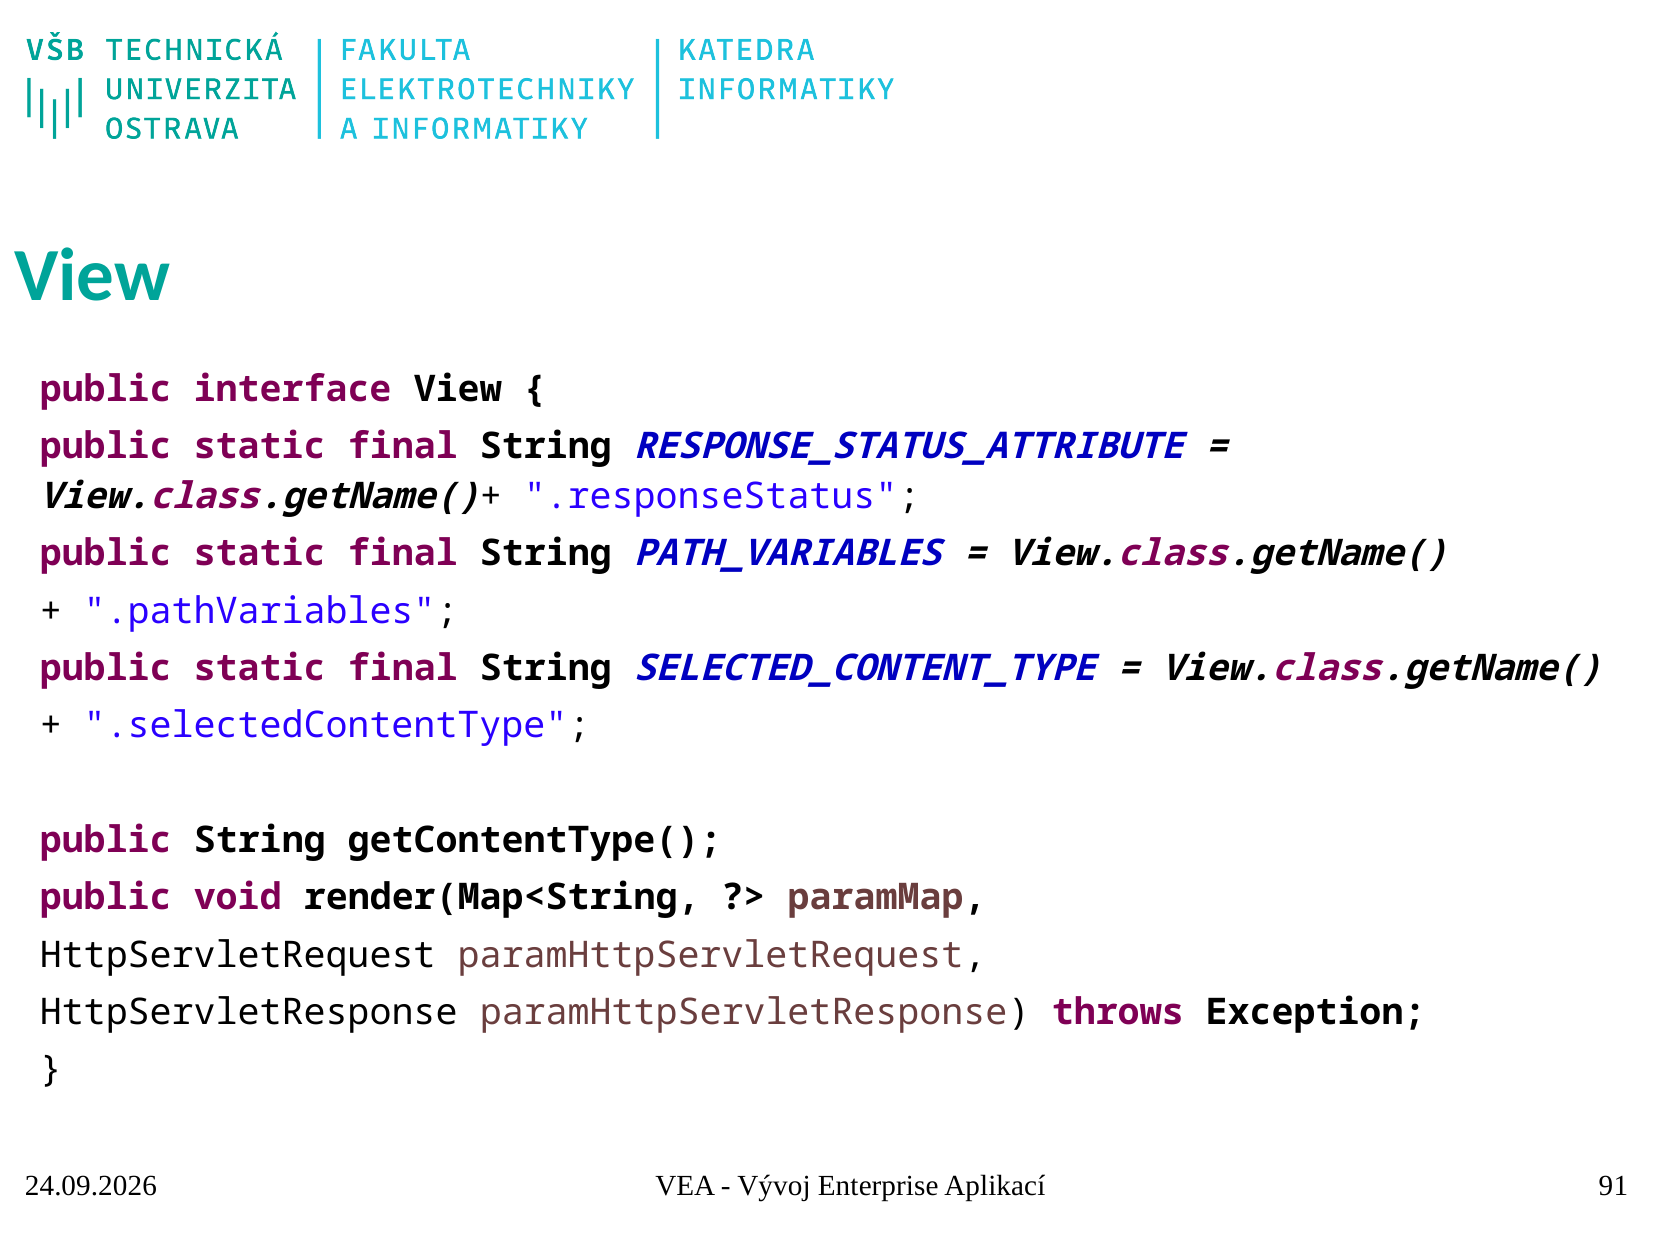

View
# public interface View {
public static final String RESPONSE_STATUS_ATTRIBUTE = View.class.getName()+ ".responseStatus";
public static final String PATH_VARIABLES = View.class.getName()
+ ".pathVariables";
public static final String SELECTED_CONTENT_TYPE = View.class.getName()
+ ".selectedContentType";
public String getContentType();
public void render(Map<String, ?> paramMap,
HttpServletRequest paramHttpServletRequest,
HttpServletResponse paramHttpServletResponse) throws Exception;
}
VEA - Vývoj Enterprise Aplikací
91